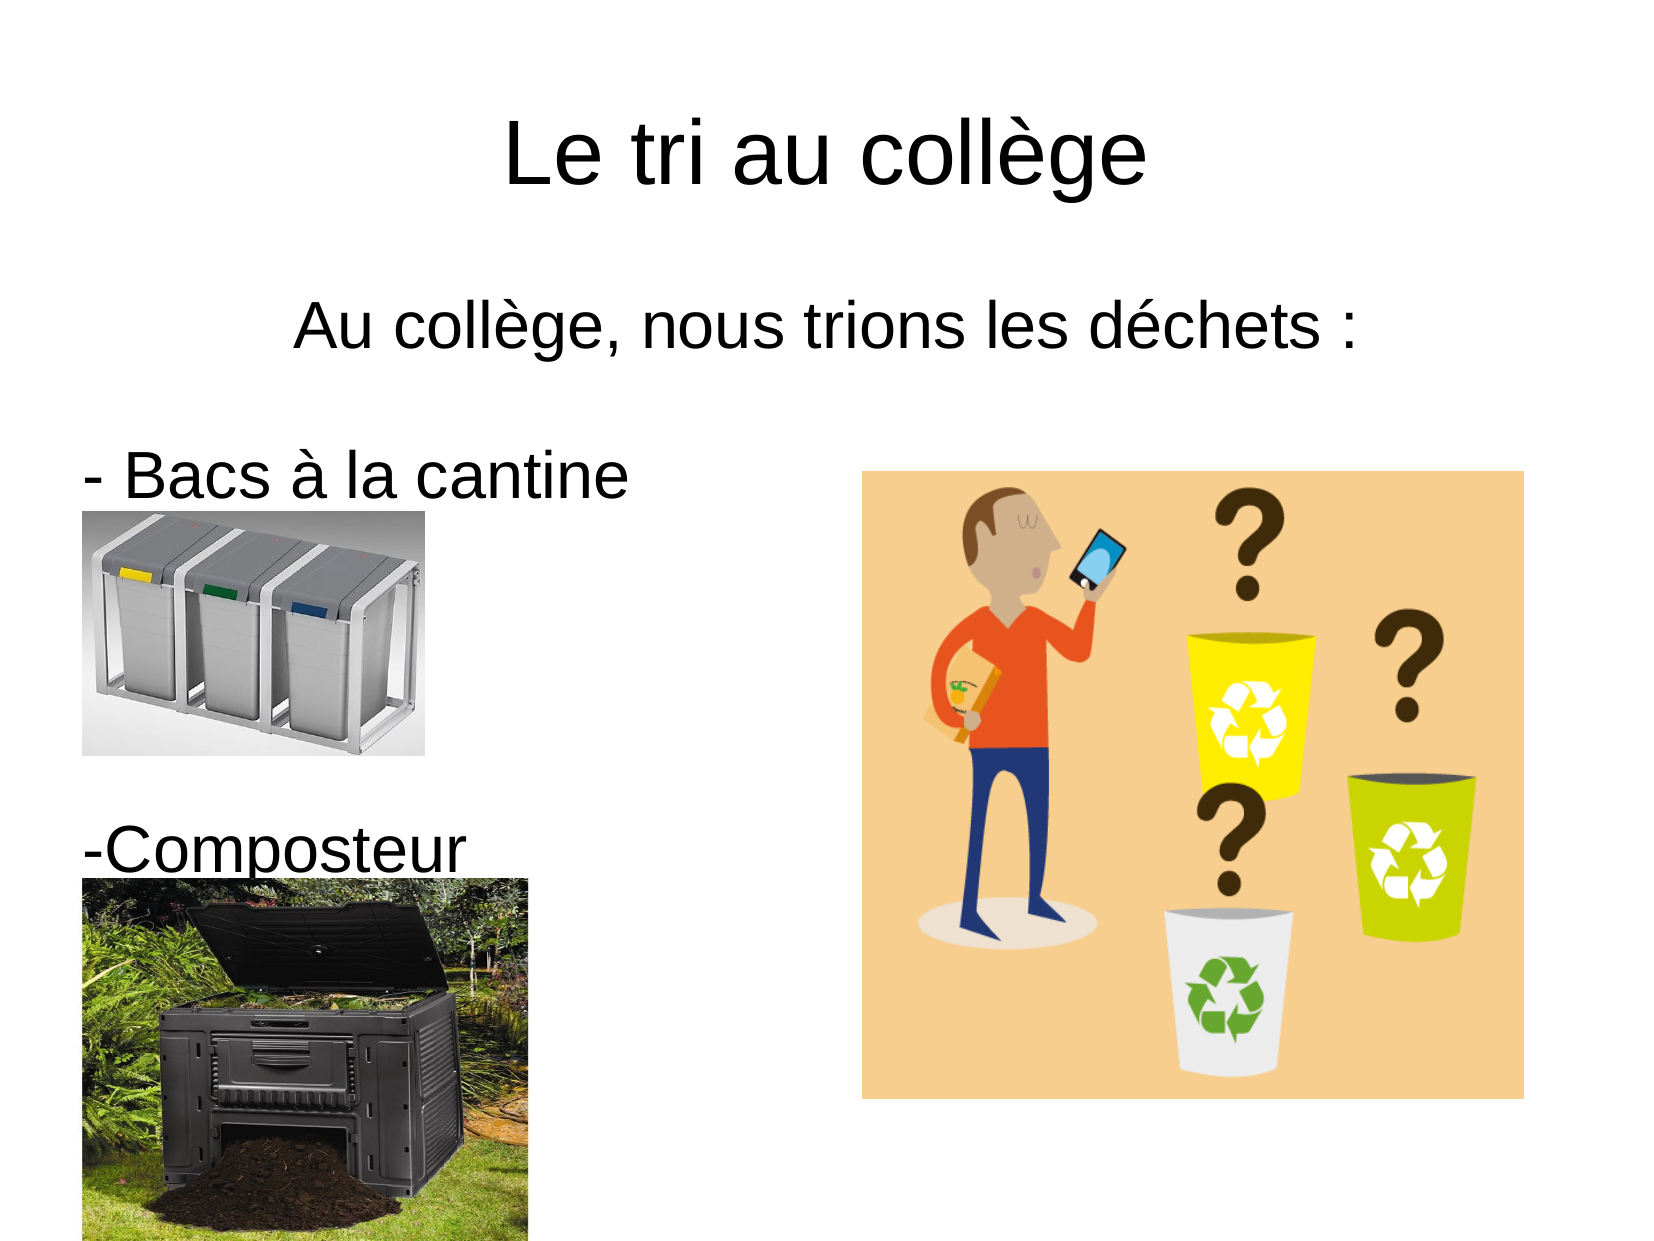

# Le tri au collège
Au collège, nous trions les déchets :
- Bacs à la cantine
-Composteur